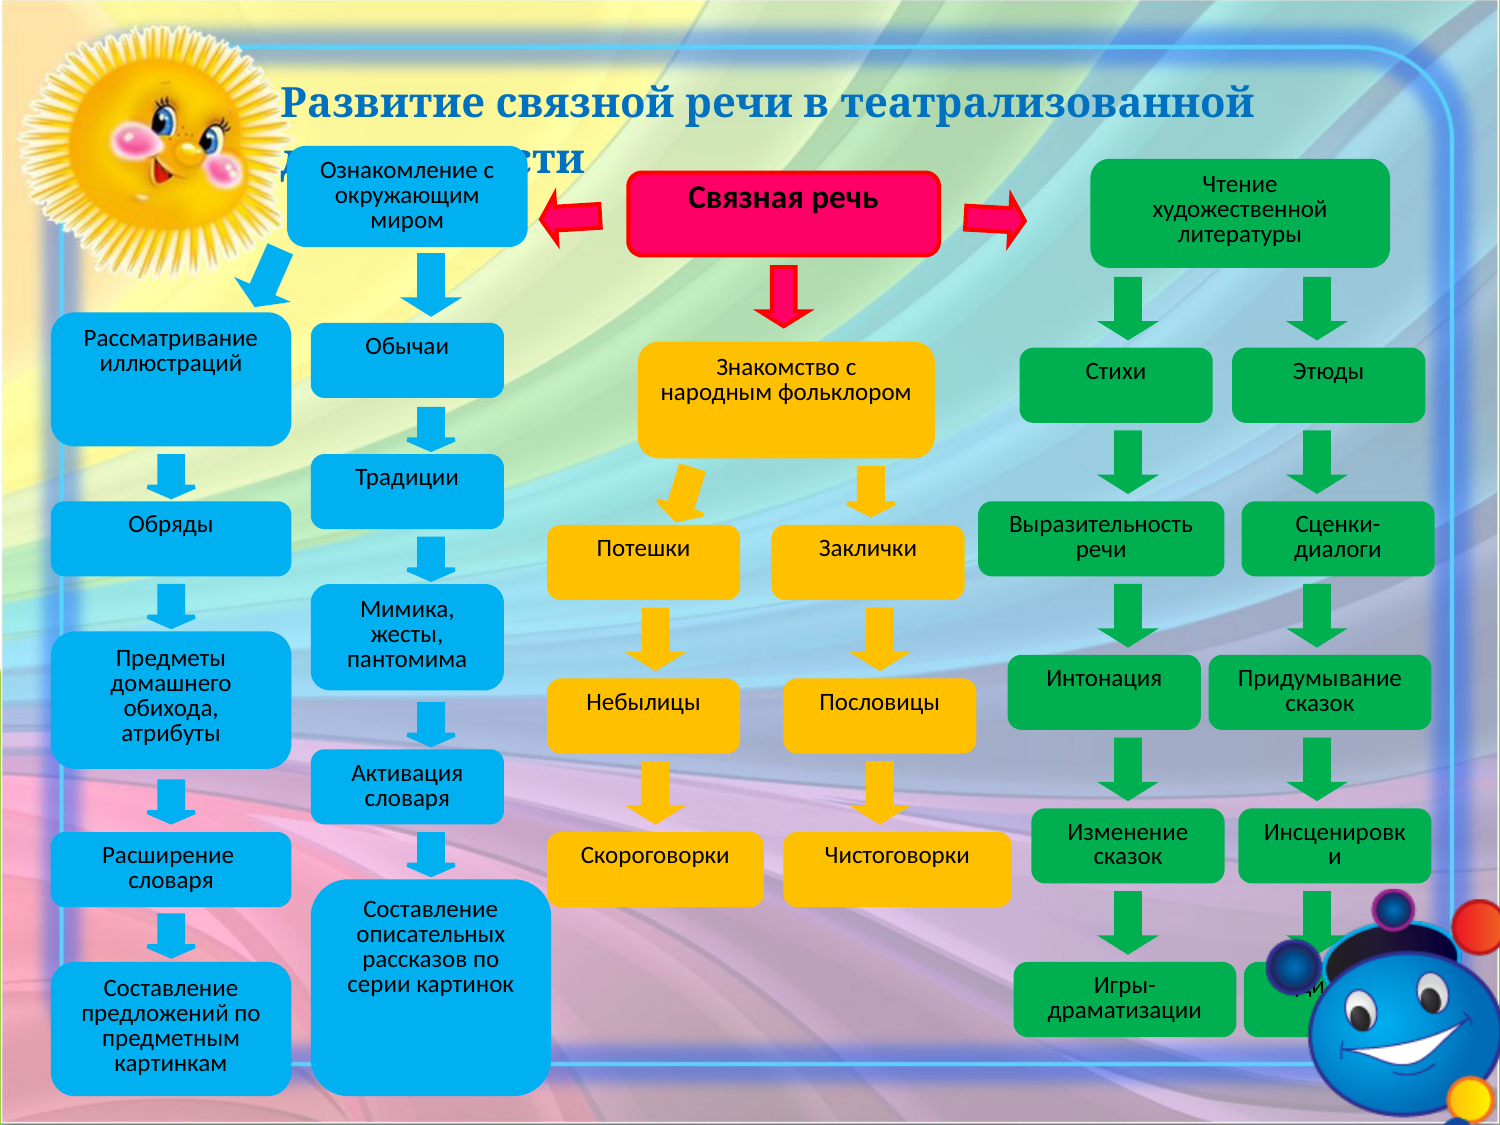

Развитие связной речи в театрализованной деятельности
Ознакомление с
окружающим
миром
Чтение художественной литературы
Связная речь
Рассматривание иллюстраций
Обычаи
Знакомство с народным фольклором
Стихи
Этюды
Традиции
Обряды
Выразительность речи
Сценки-диалоги
Потешки
Заклички
Мимика, жесты, пантомима
Предметы домашнего обихода, атрибуты
Интонация
Придумывание сказок
Небылицы
Пословицы
Активация словаря
Изменение сказок
Инсценировки
Расширение словаря
Скороговорки
Чистоговорки
Составление описательных рассказов по серии картинок
Составление предложений по предметным картинкам
Игры-драматизации
Диалоги